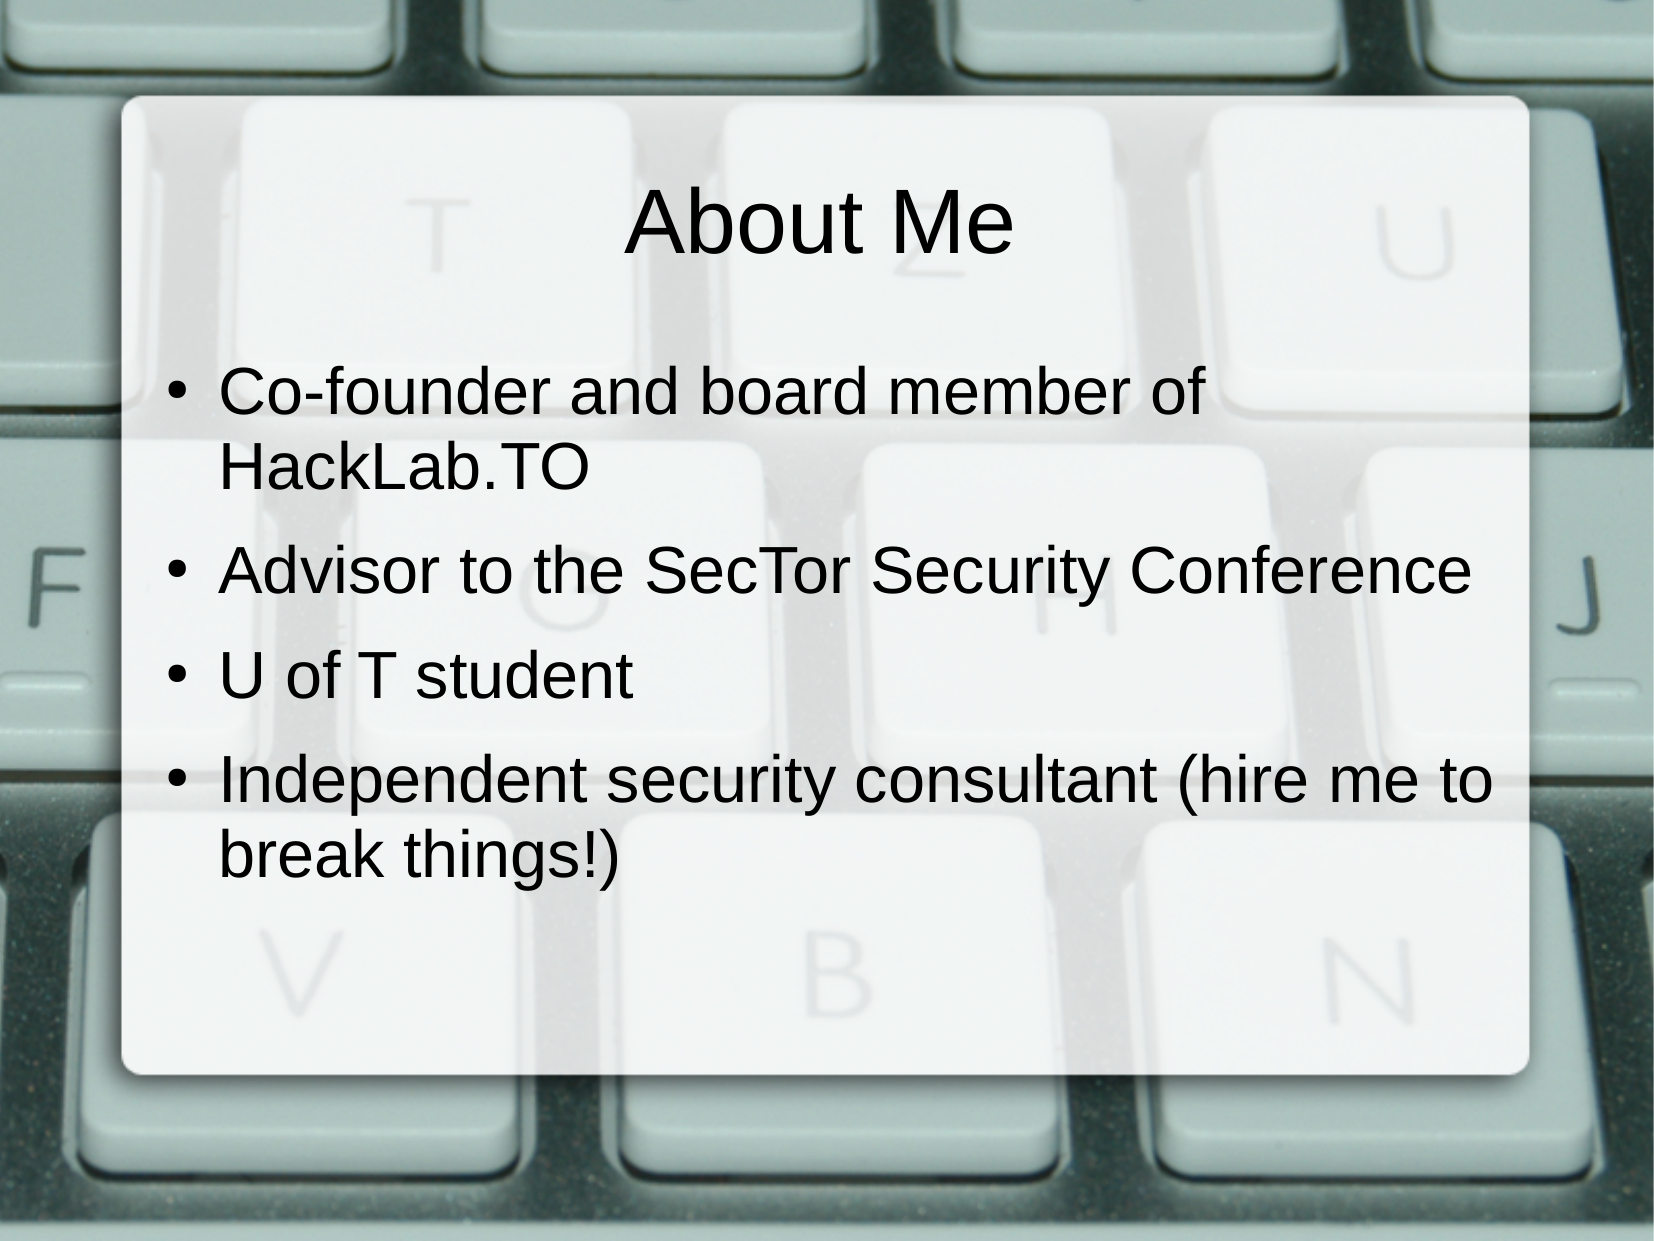

# About Me
Co-founder and board member of HackLab.TO
Advisor to the SecTor Security Conference
U of T student
Independent security consultant (hire me to break things!)